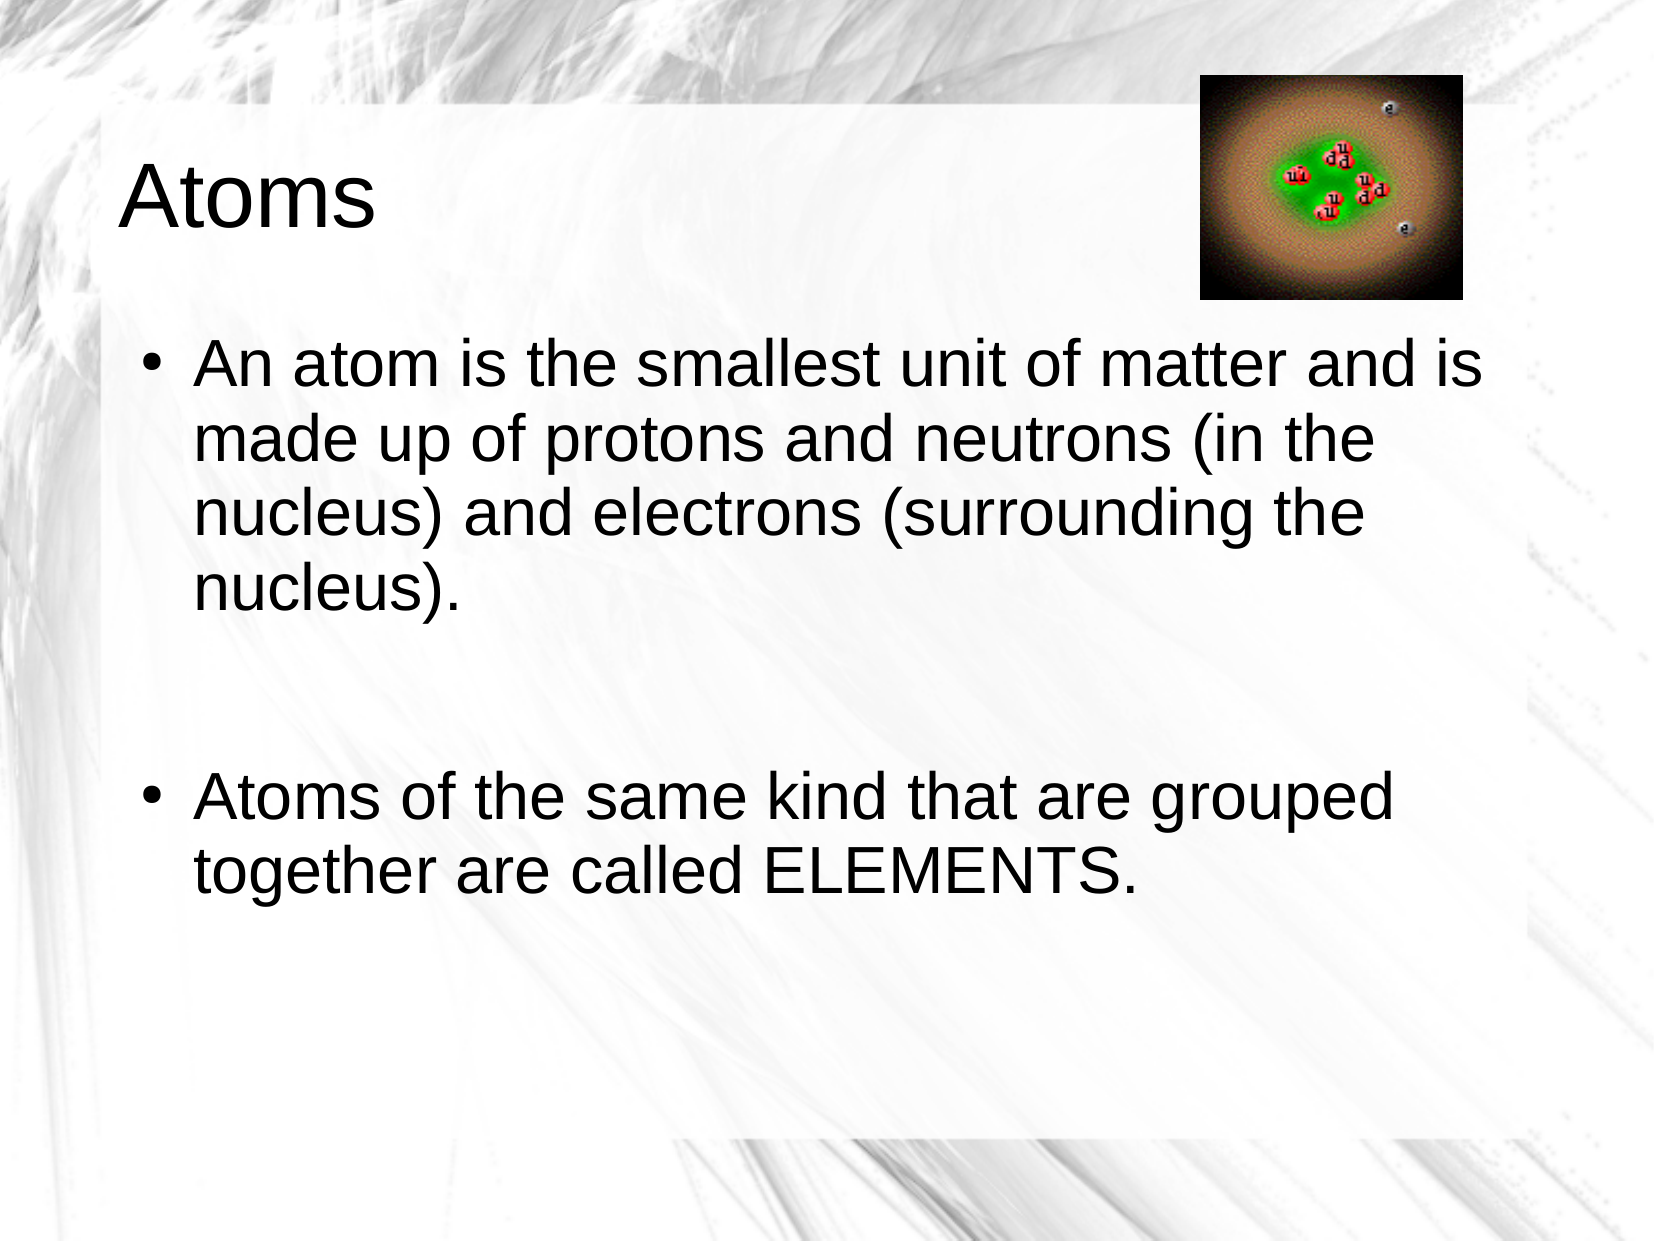

# Atoms
An atom is the smallest unit of matter and is made up of protons and neutrons (in the nucleus) and electrons (surrounding the nucleus).
Atoms of the same kind that are grouped together are called ELEMENTS.